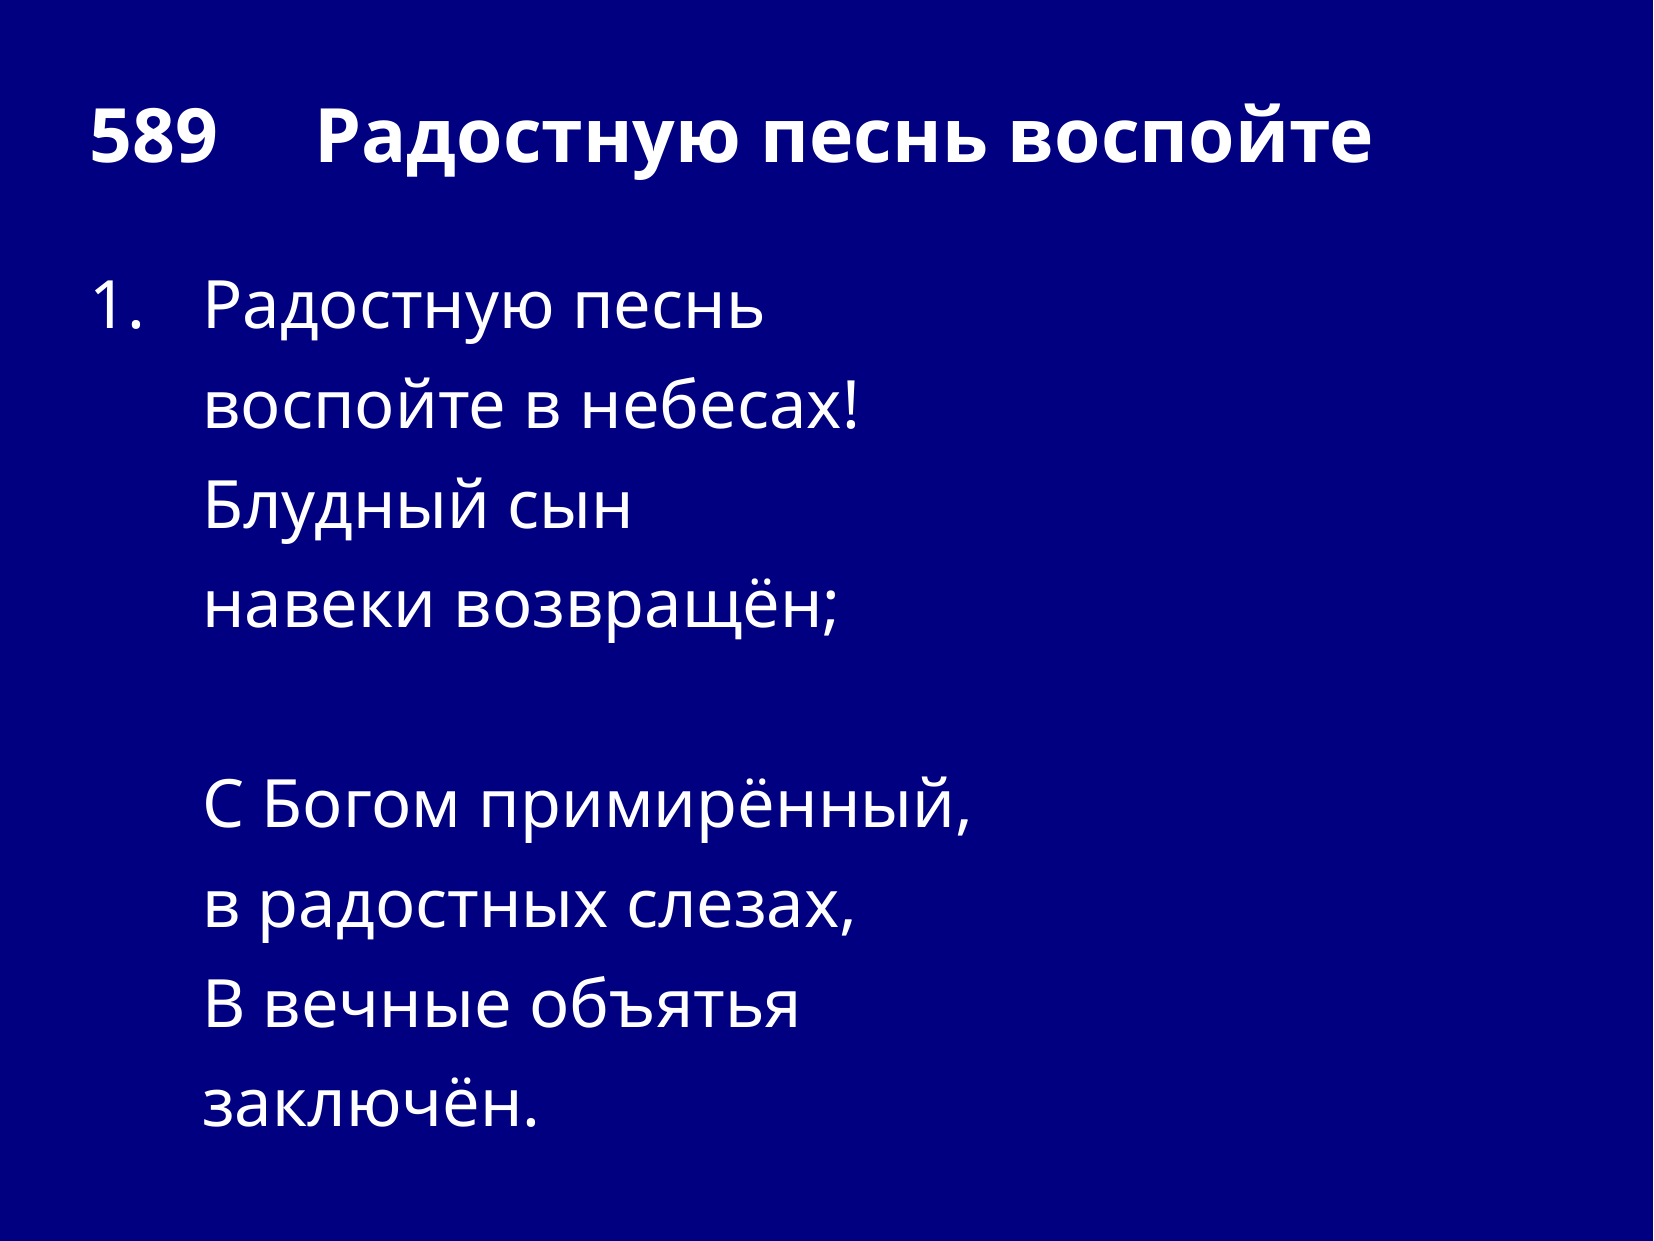

589	Радостную песнь воспойте
1.	Радостную песнь
	воспойте в небесах!
	Блудный сын
	навеки возвращён;
	С Богом примирённый,
	в радостных слезах,
	В вечные объятья
	заключён.